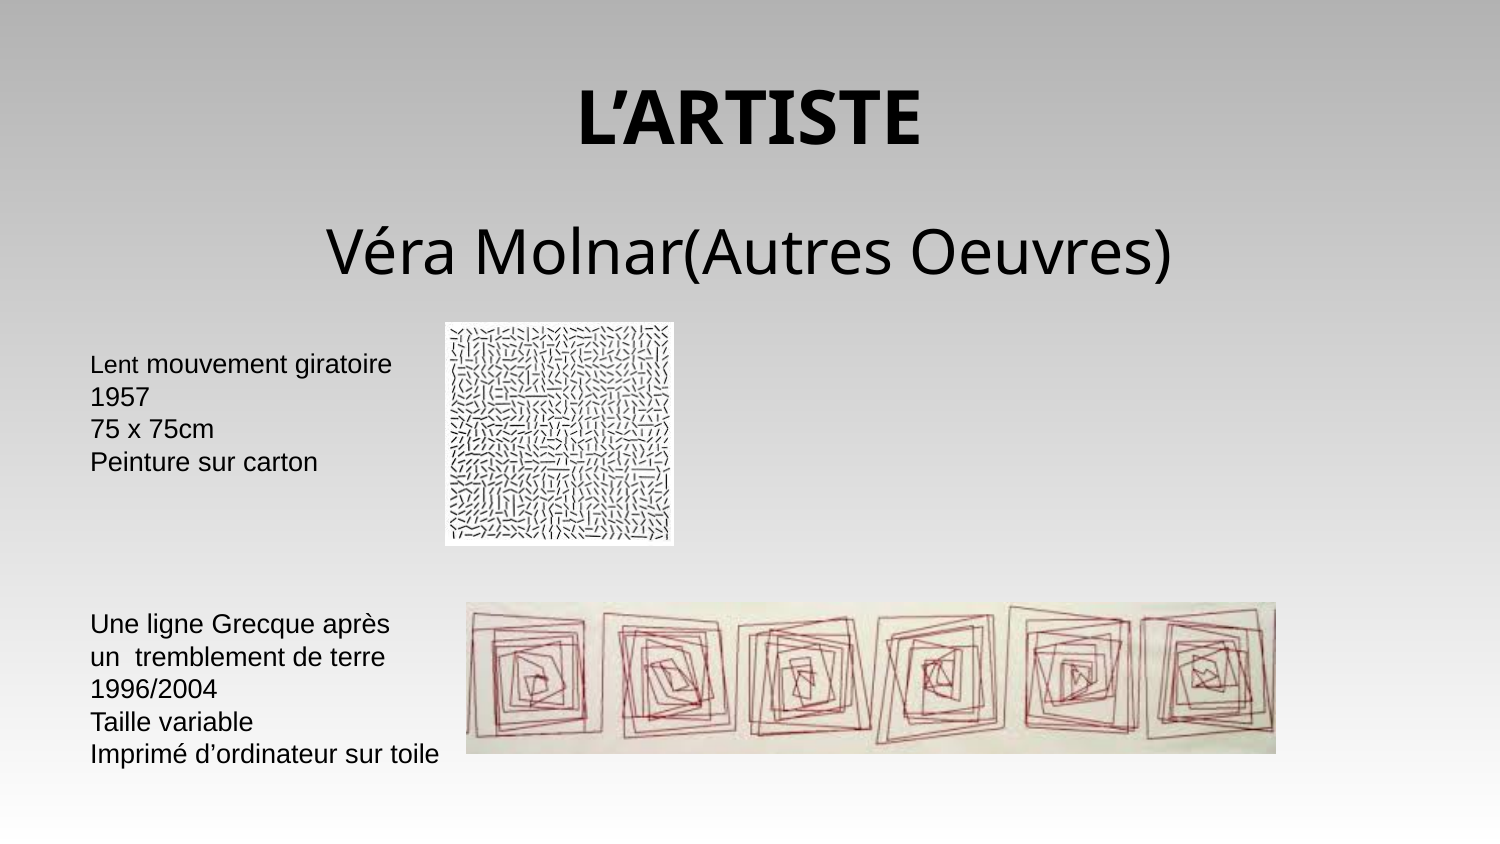

# L’ARTISTE
Véra Molnar(Autres Oeuvres)
Lent mouvement giratoire
1957
75 x 75cm
Peinture sur carton
Une ligne Grecque après
un tremblement de terre
1996/2004
Taille variable
Imprimé d’ordinateur sur toile